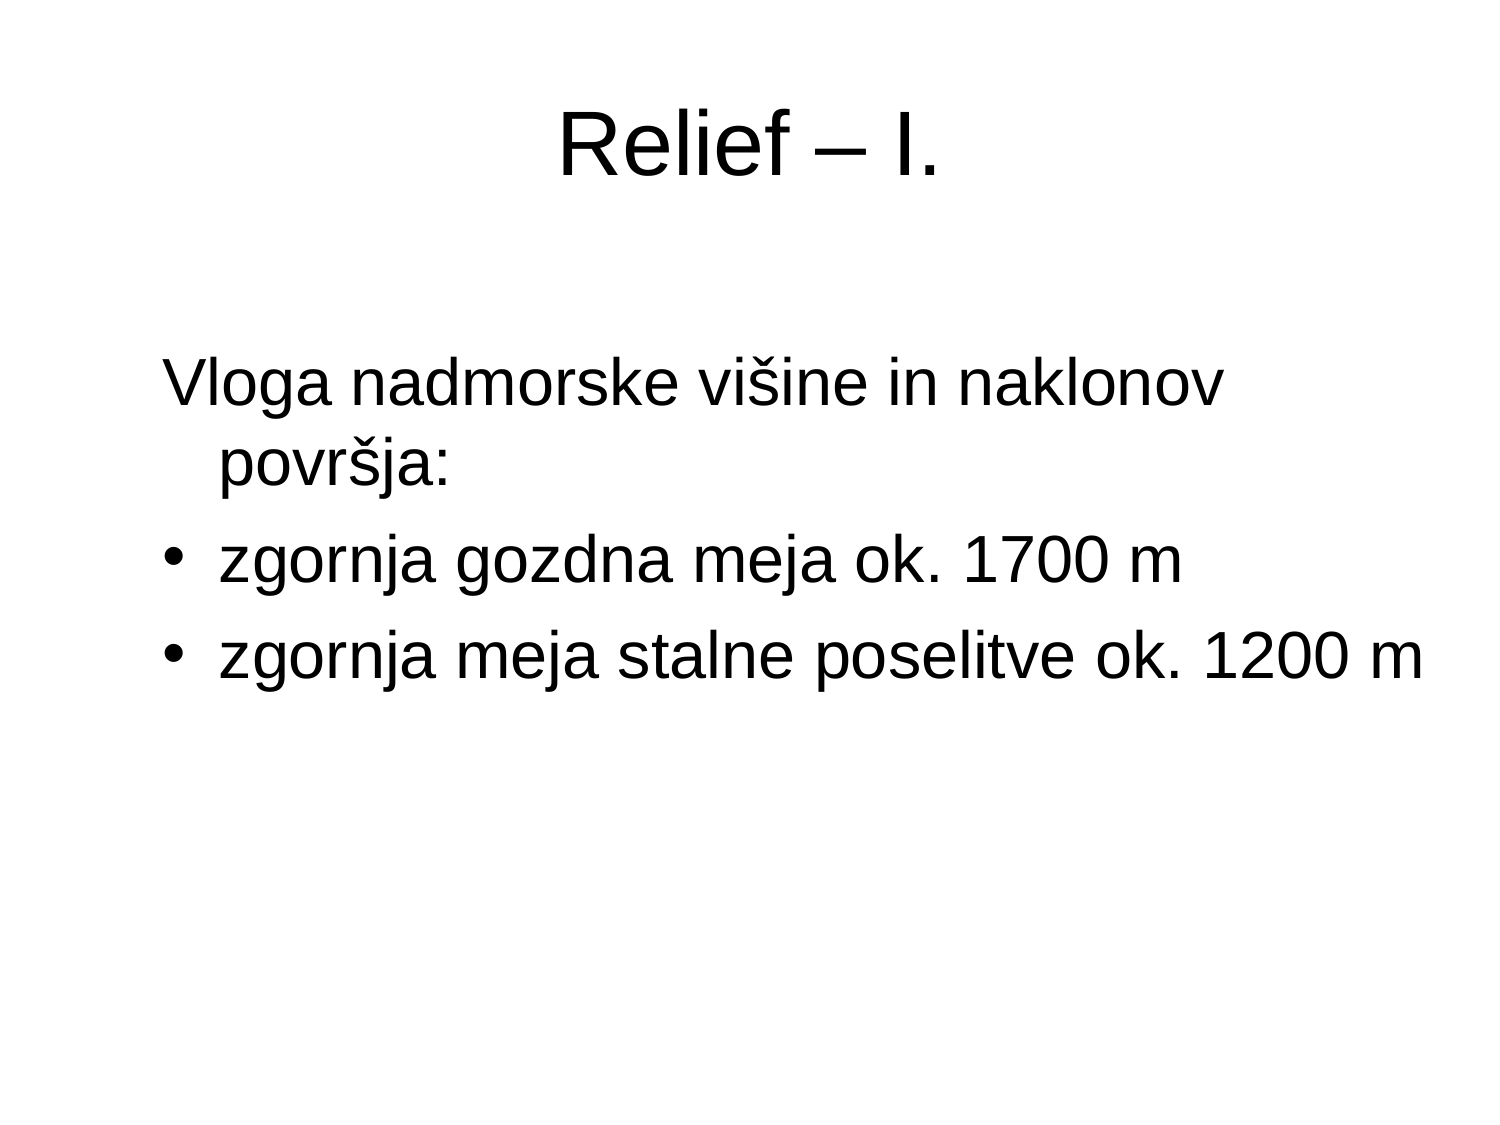

# Relief – I.
Vloga nadmorske višine in naklonov površja:
zgornja gozdna meja ok. 1700 m
zgornja meja stalne poselitve ok. 1200 m